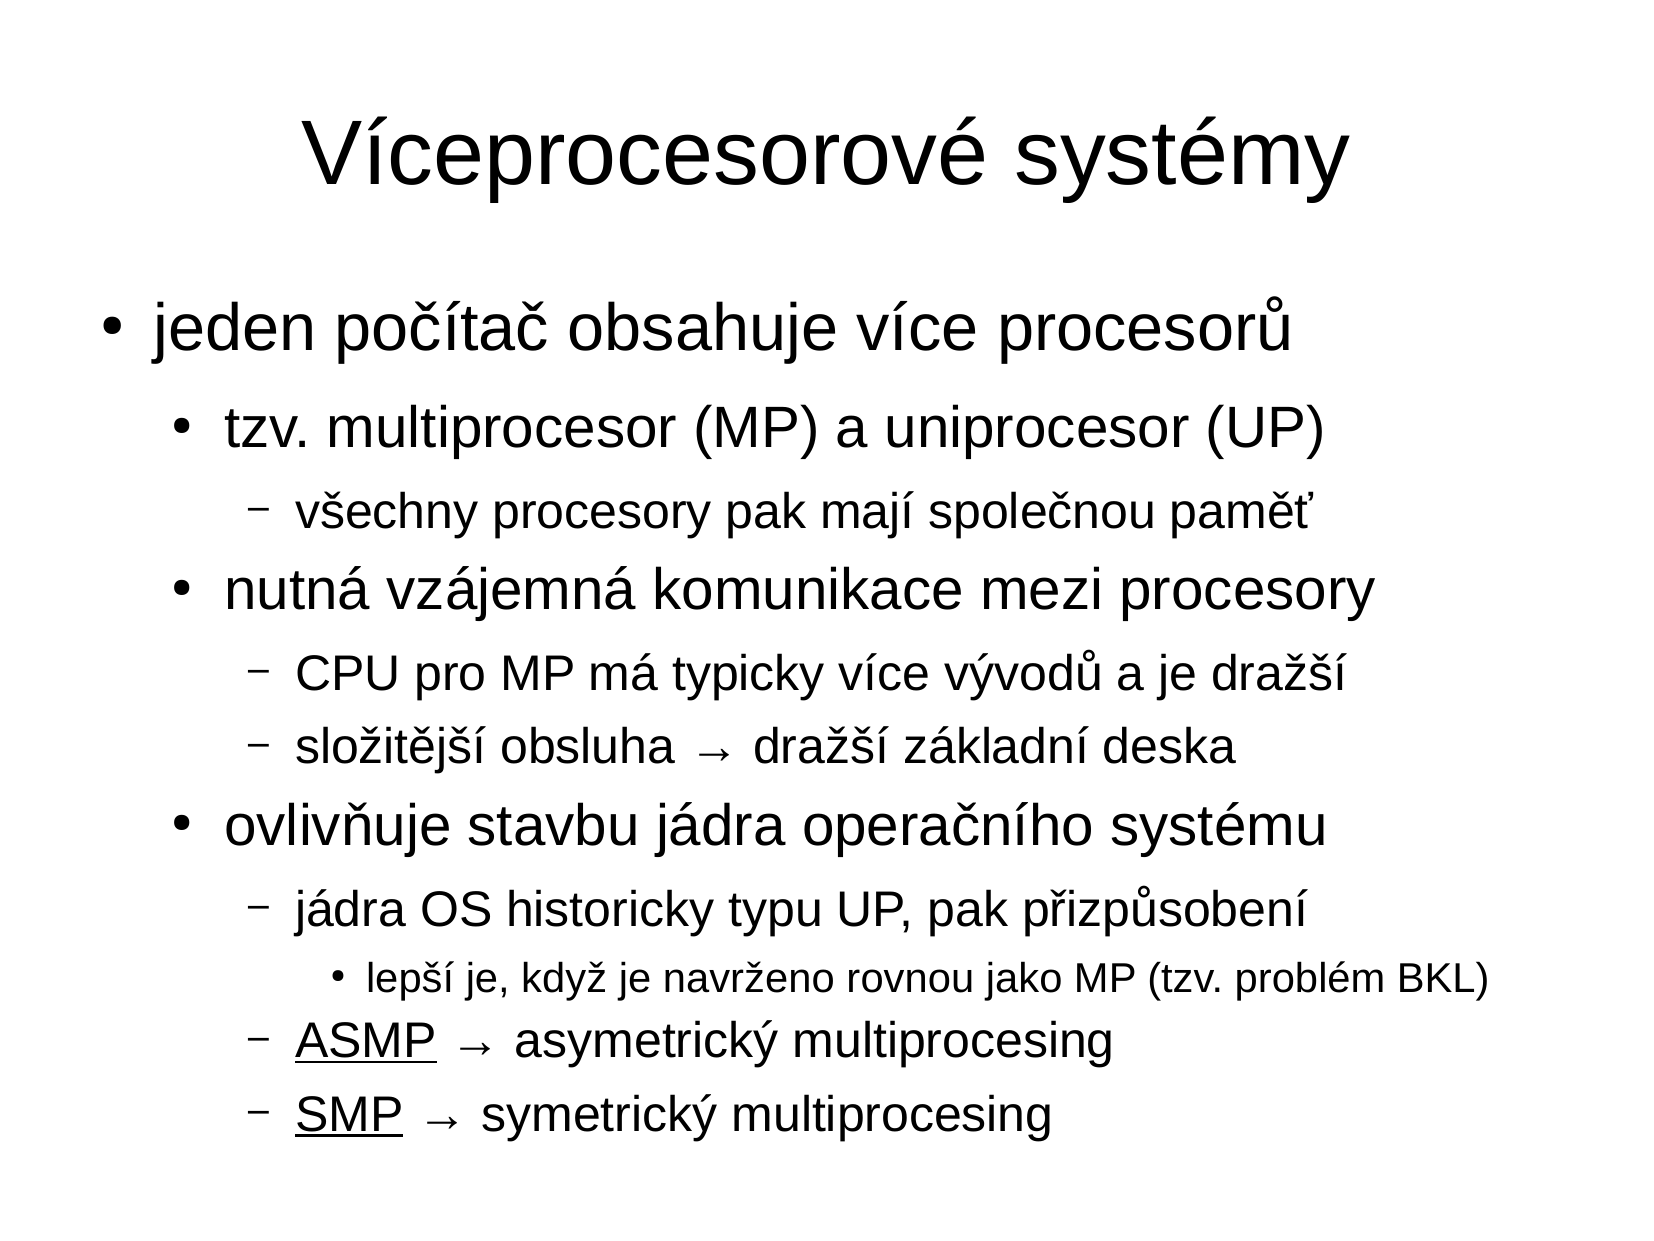

# Víceprocesorové systémy
jeden počítač obsahuje více procesorů
tzv. multiprocesor (MP) a uniprocesor (UP)
všechny procesory pak mají společnou paměť
nutná vzájemná komunikace mezi procesory
CPU pro MP má typicky více vývodů a je dražší
složitější obsluha → dražší základní deska
ovlivňuje stavbu jádra operačního systému
jádra OS historicky typu UP, pak přizpůsobení
lepší je, když je navrženo rovnou jako MP (tzv. problém BKL)
ASMP → asymetrický multiprocesing
SMP → symetrický multiprocesing